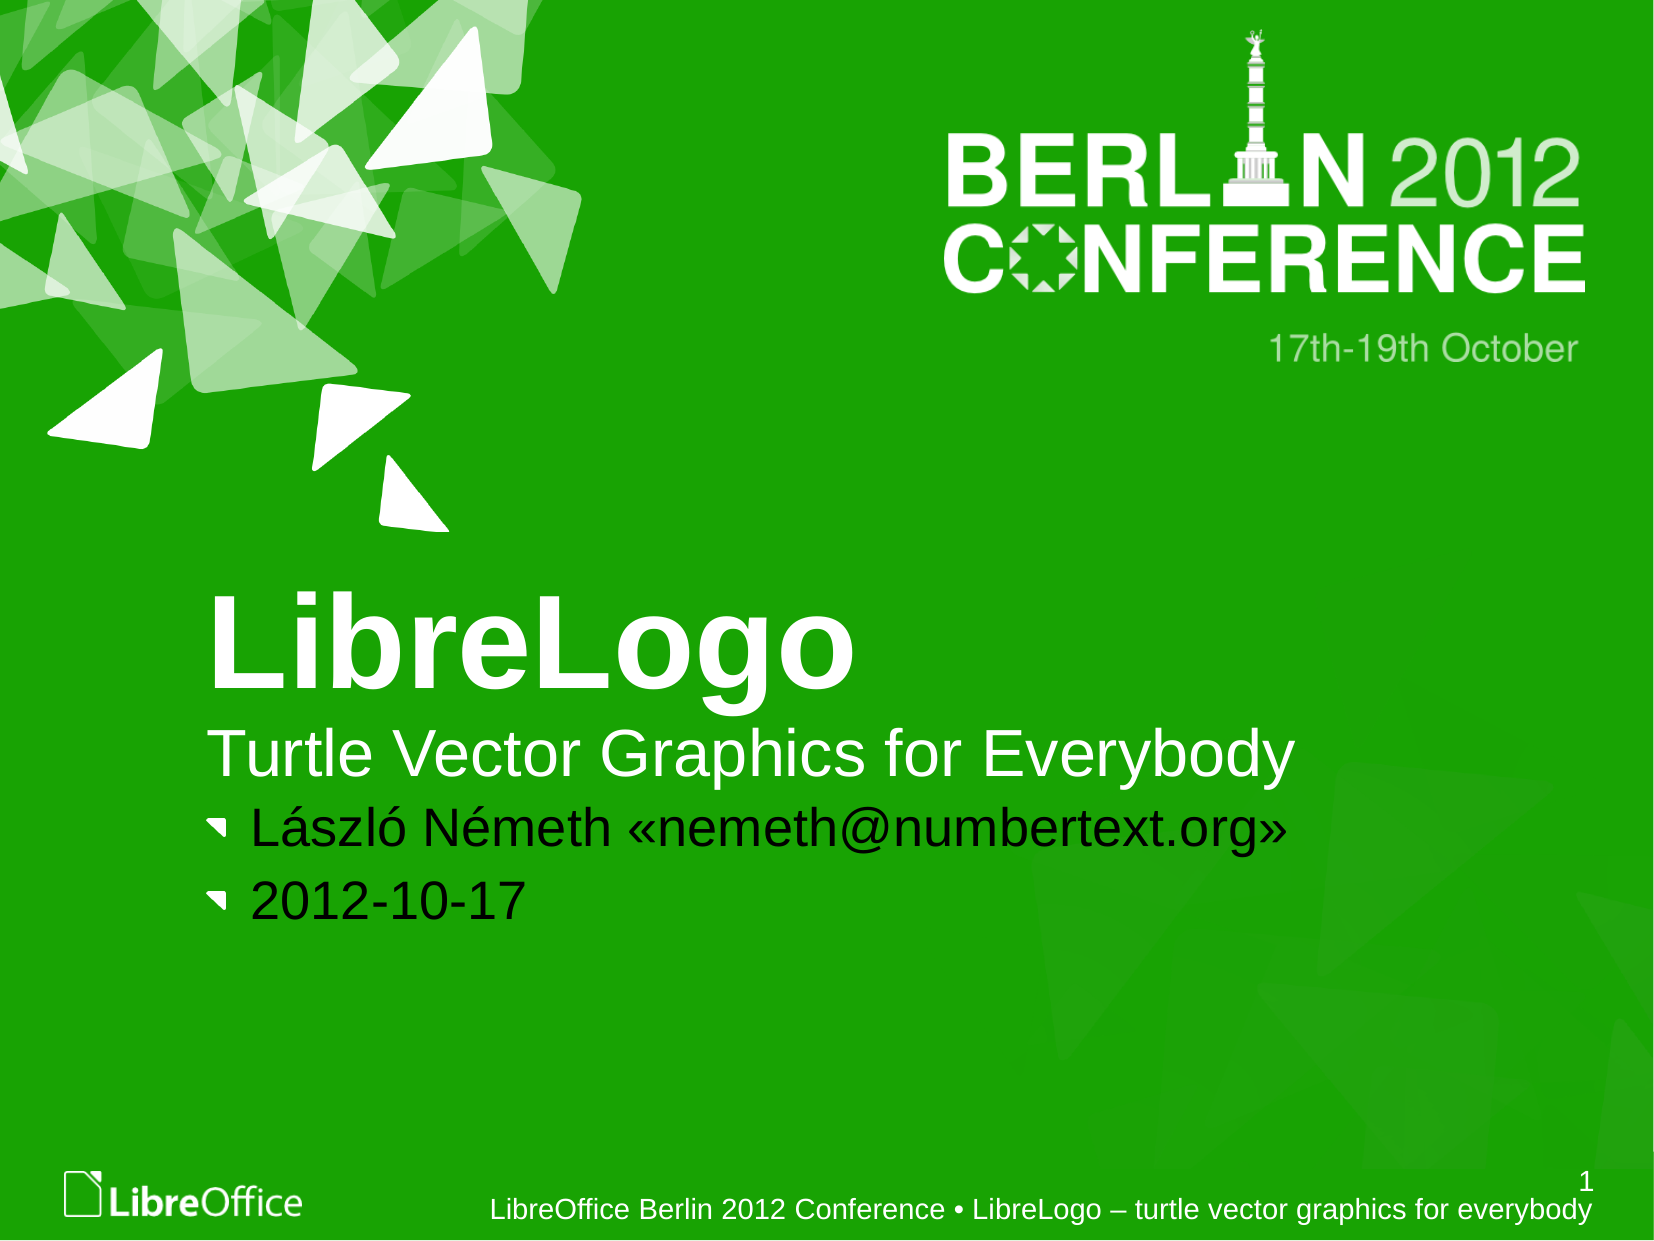

# LibreLogo Turtle Vector Graphics for Everybody
László Németh «nemeth@numbertext.org»
2012-10-17
1
LibreOffice Berlin 2012 Conference • LibreLogo – turtle vector graphics for everybody